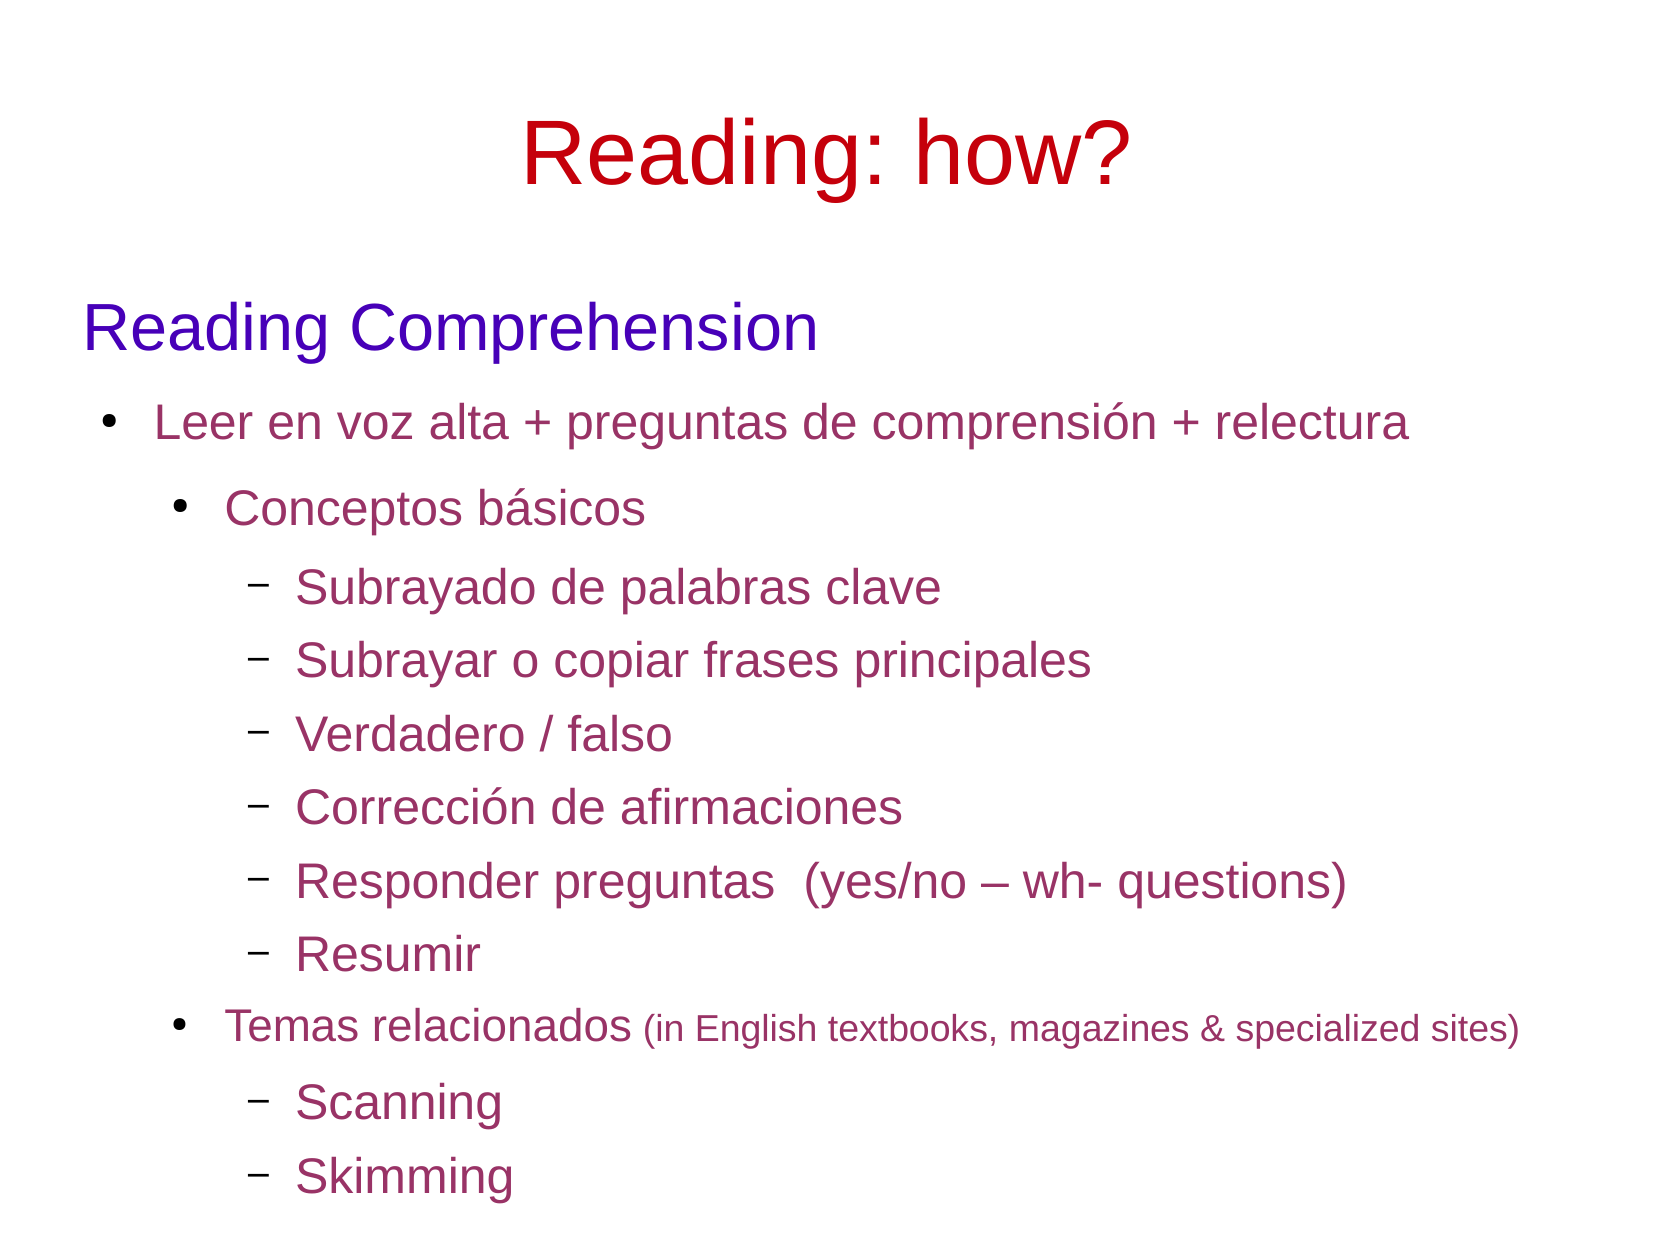

# Reading: how?
Reading Comprehension
Leer en voz alta + preguntas de comprensión + relectura
Conceptos básicos
Subrayado de palabras clave
Subrayar o copiar frases principales
Verdadero / falso
Corrección de afirmaciones
Responder preguntas (yes/no – wh- questions)
Resumir
Temas relacionados (in English textbooks, magazines & specialized sites)
Scanning
Skimming